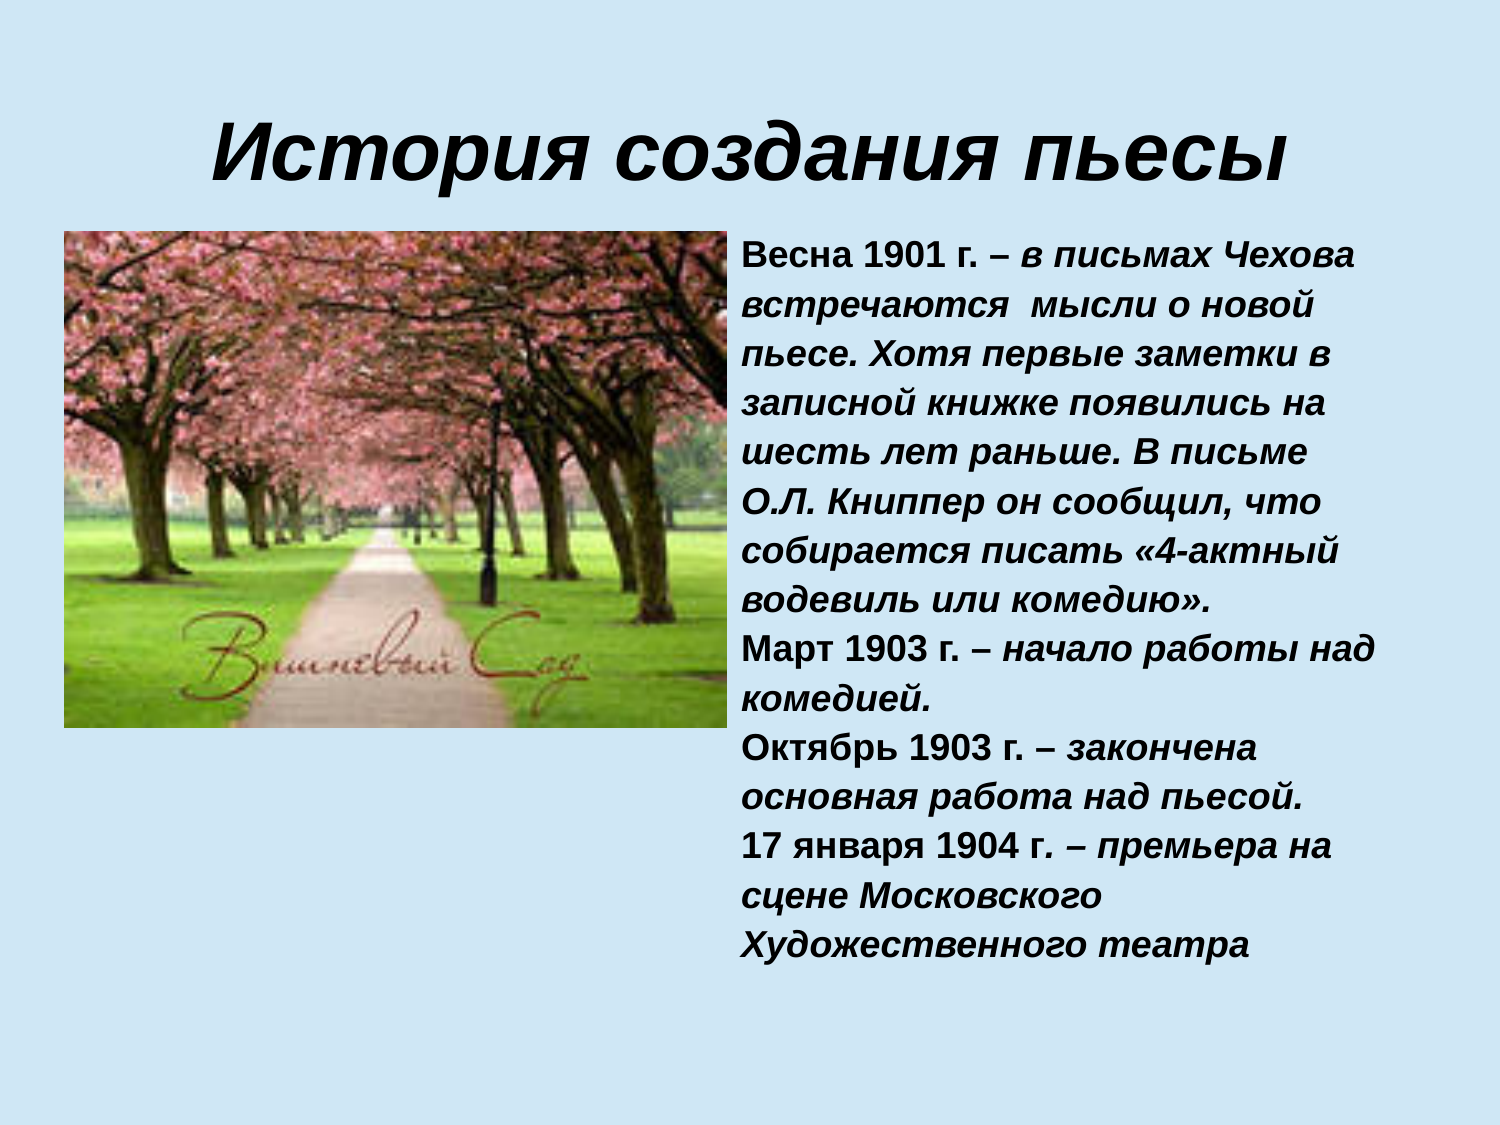

# История создания пьесы
Весна 1901 г. – в письмах Чехова
встречаются мысли о новой
пьесе. Хотя первые заметки в
записной книжке появились на
шесть лет раньше. В письме
О.Л. Книппер он сообщил, что
собирается писать «4-актный
водевиль или комедию».
Март 1903 г. – начало работы над
комедией.
Октябрь 1903 г. – закончена
основная работа над пьесой.
17 января 1904 г. – премьера на
сцене Московского
Художественного театра